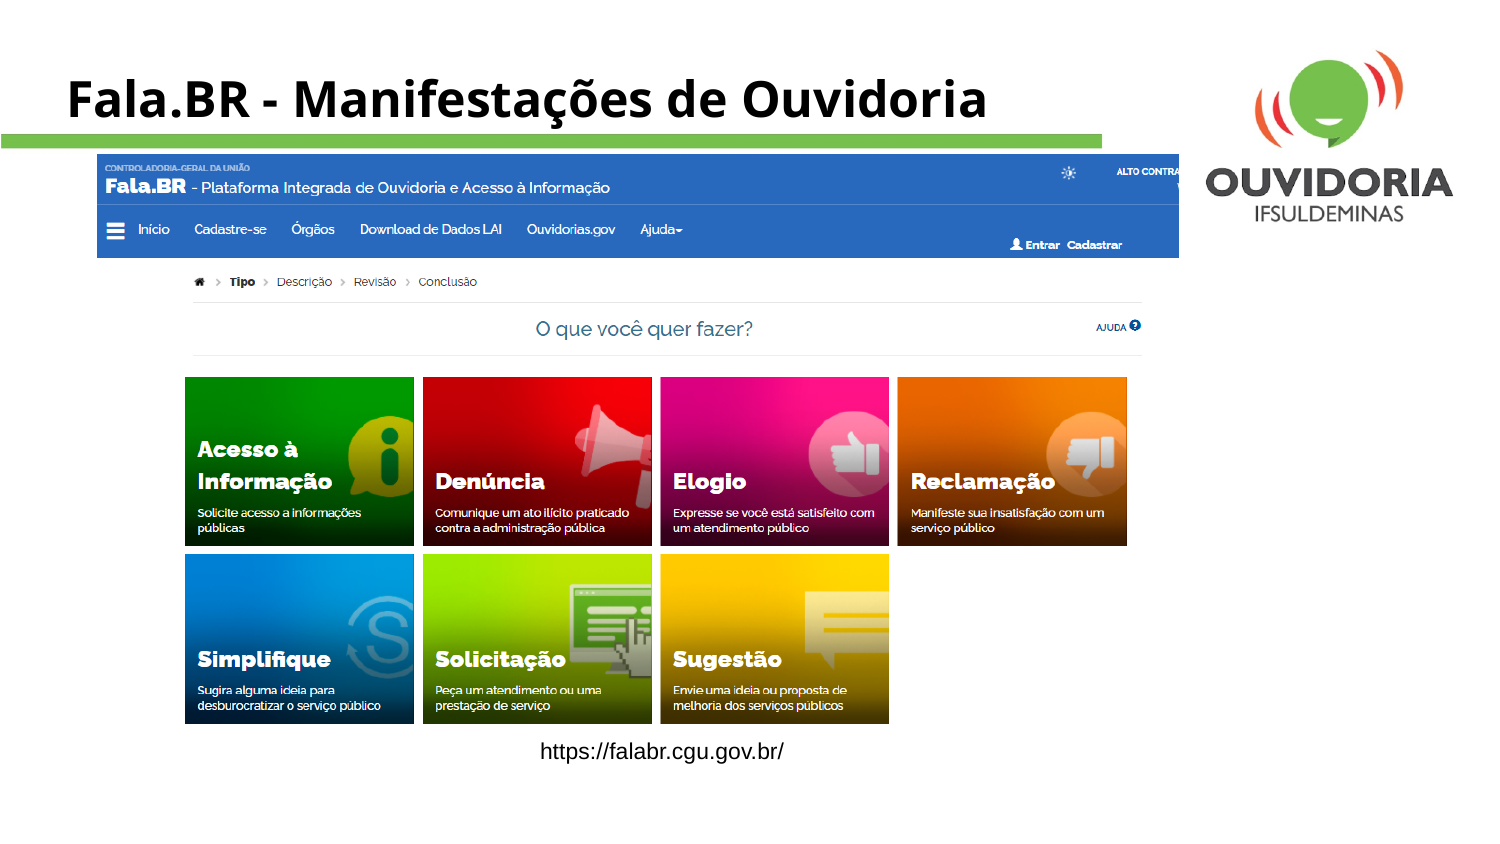

Fala.BR - Manifestações de Ouvidoria
#
https://falabr.cgu.gov.br/